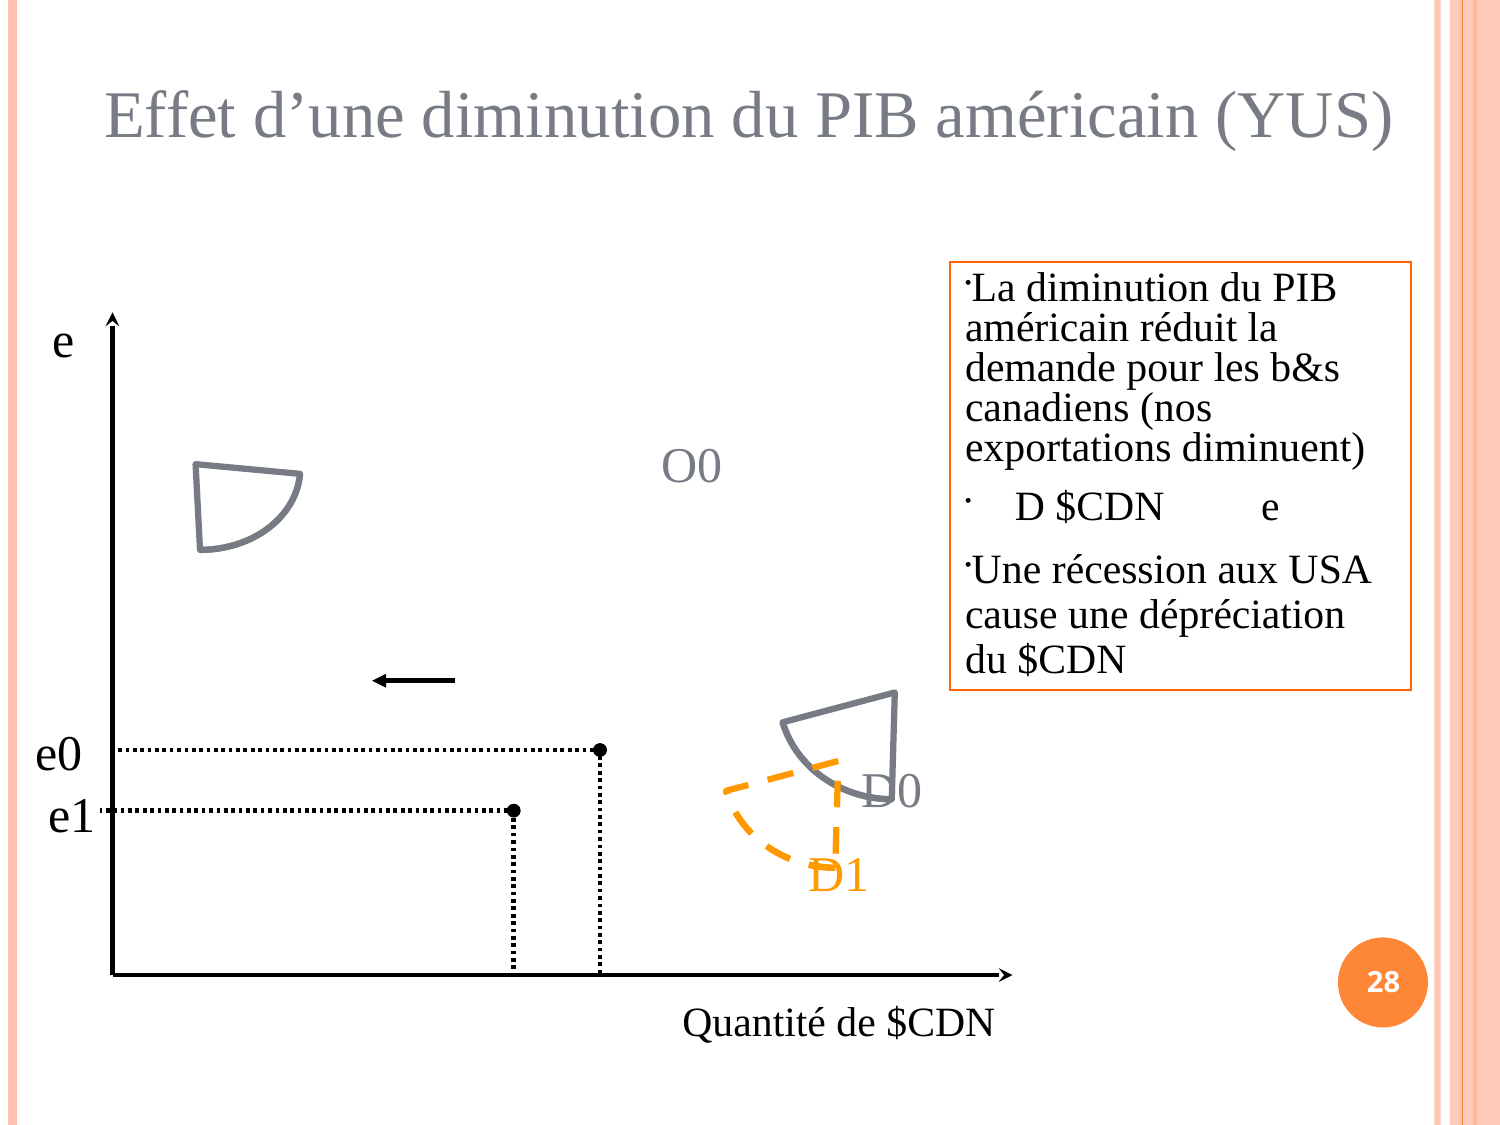

Effet d’une diminution du PIB américain (YUS)
La diminution du PIB américain réduit la demande pour les b&s canadiens (nos exportations diminuent)
 D $CDN   e
Une récession aux USA cause une dépréciation du $CDN
e
O0
e0
D0
e1
D1
Quantité de $CDN